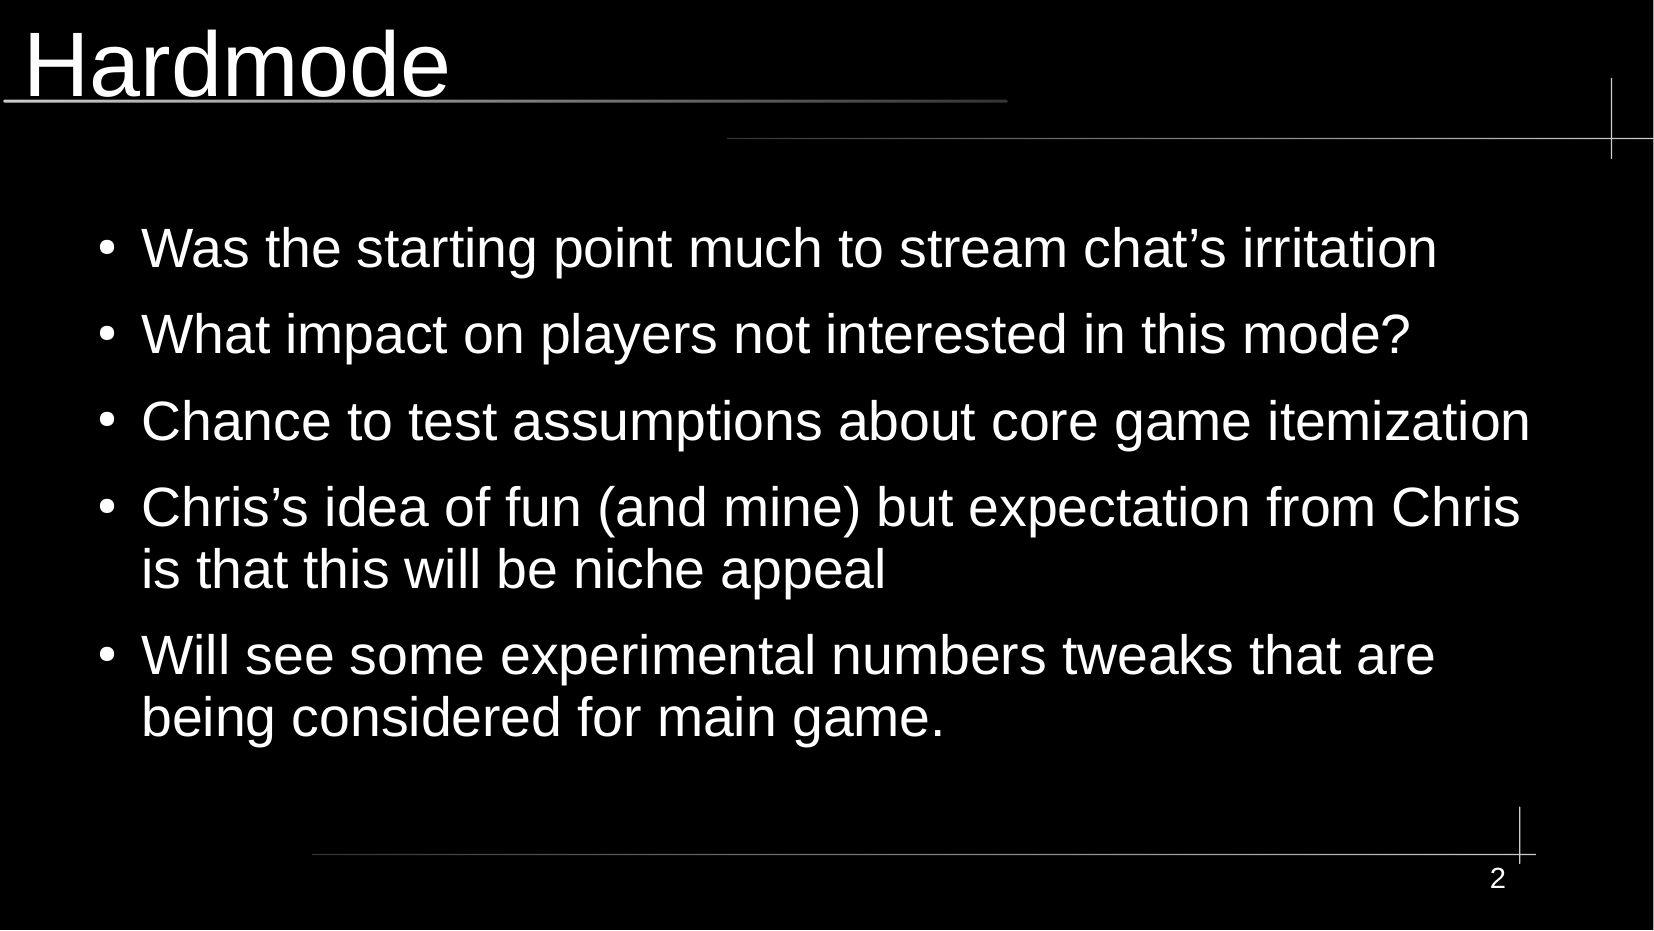

# Hardmode
Was the starting point much to stream chat’s irritation
What impact on players not interested in this mode?
Chance to test assumptions about core game itemization
Chris’s idea of fun (and mine) but expectation from Chris is that this will be niche appeal
Will see some experimental numbers tweaks that are being considered for main game.
2